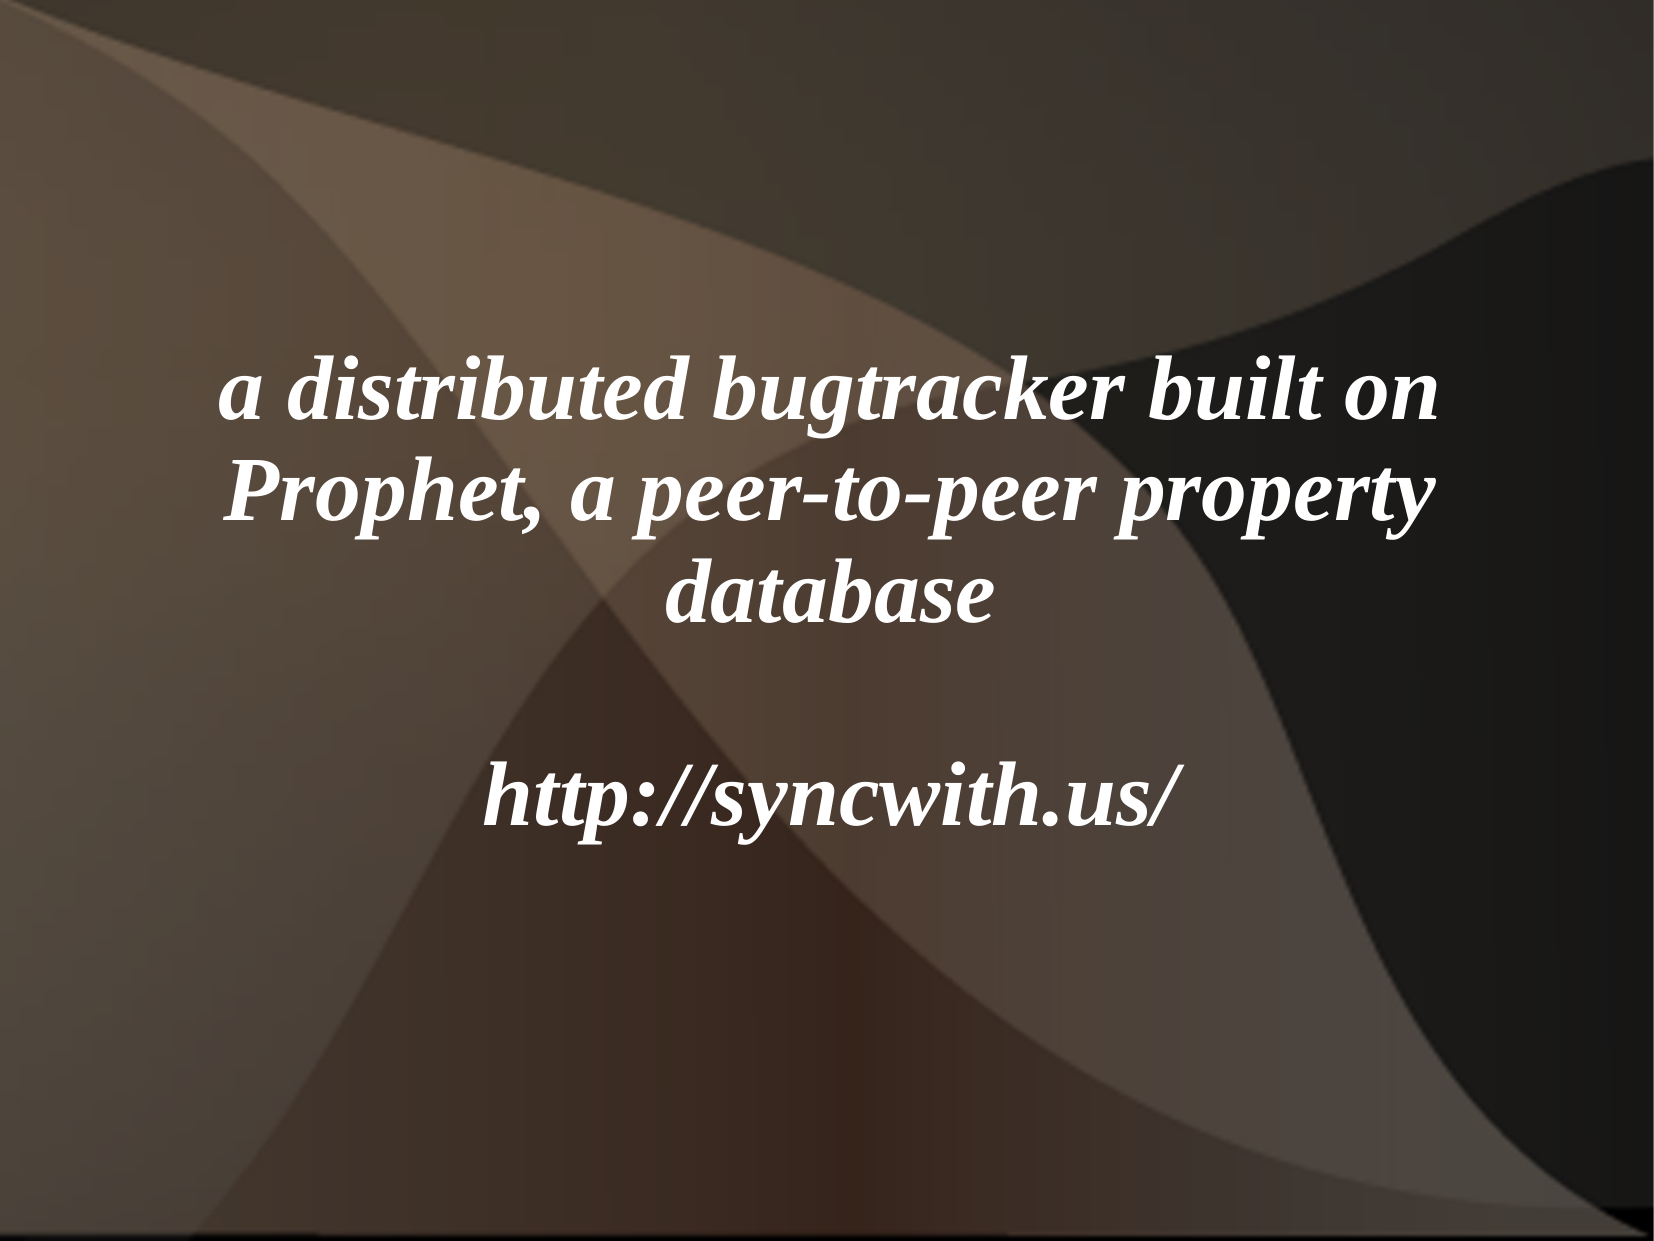

# a distributed bugtracker built on Prophet, a peer-to-peer property database http://syncwith.us/